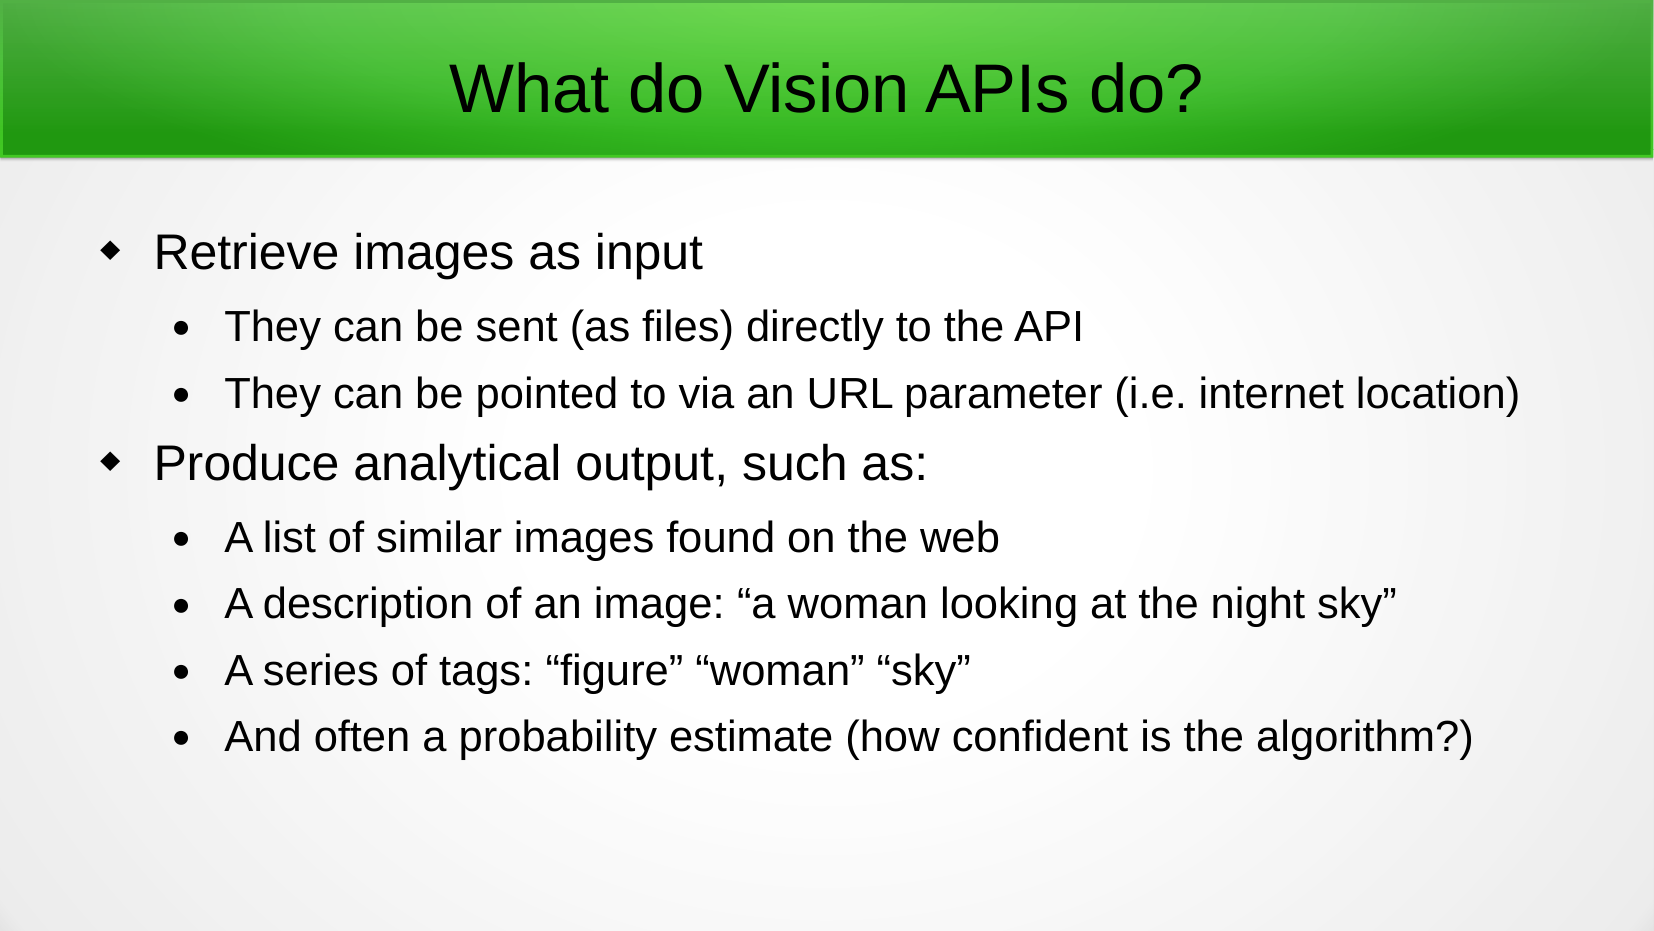

# What do Vision APIs do?
Retrieve images as input
They can be sent (as files) directly to the API
They can be pointed to via an URL parameter (i.e. internet location)
Produce analytical output, such as:
A list of similar images found on the web
A description of an image: “a woman looking at the night sky”
A series of tags: “figure” “woman” “sky”
And often a probability estimate (how confident is the algorithm?)